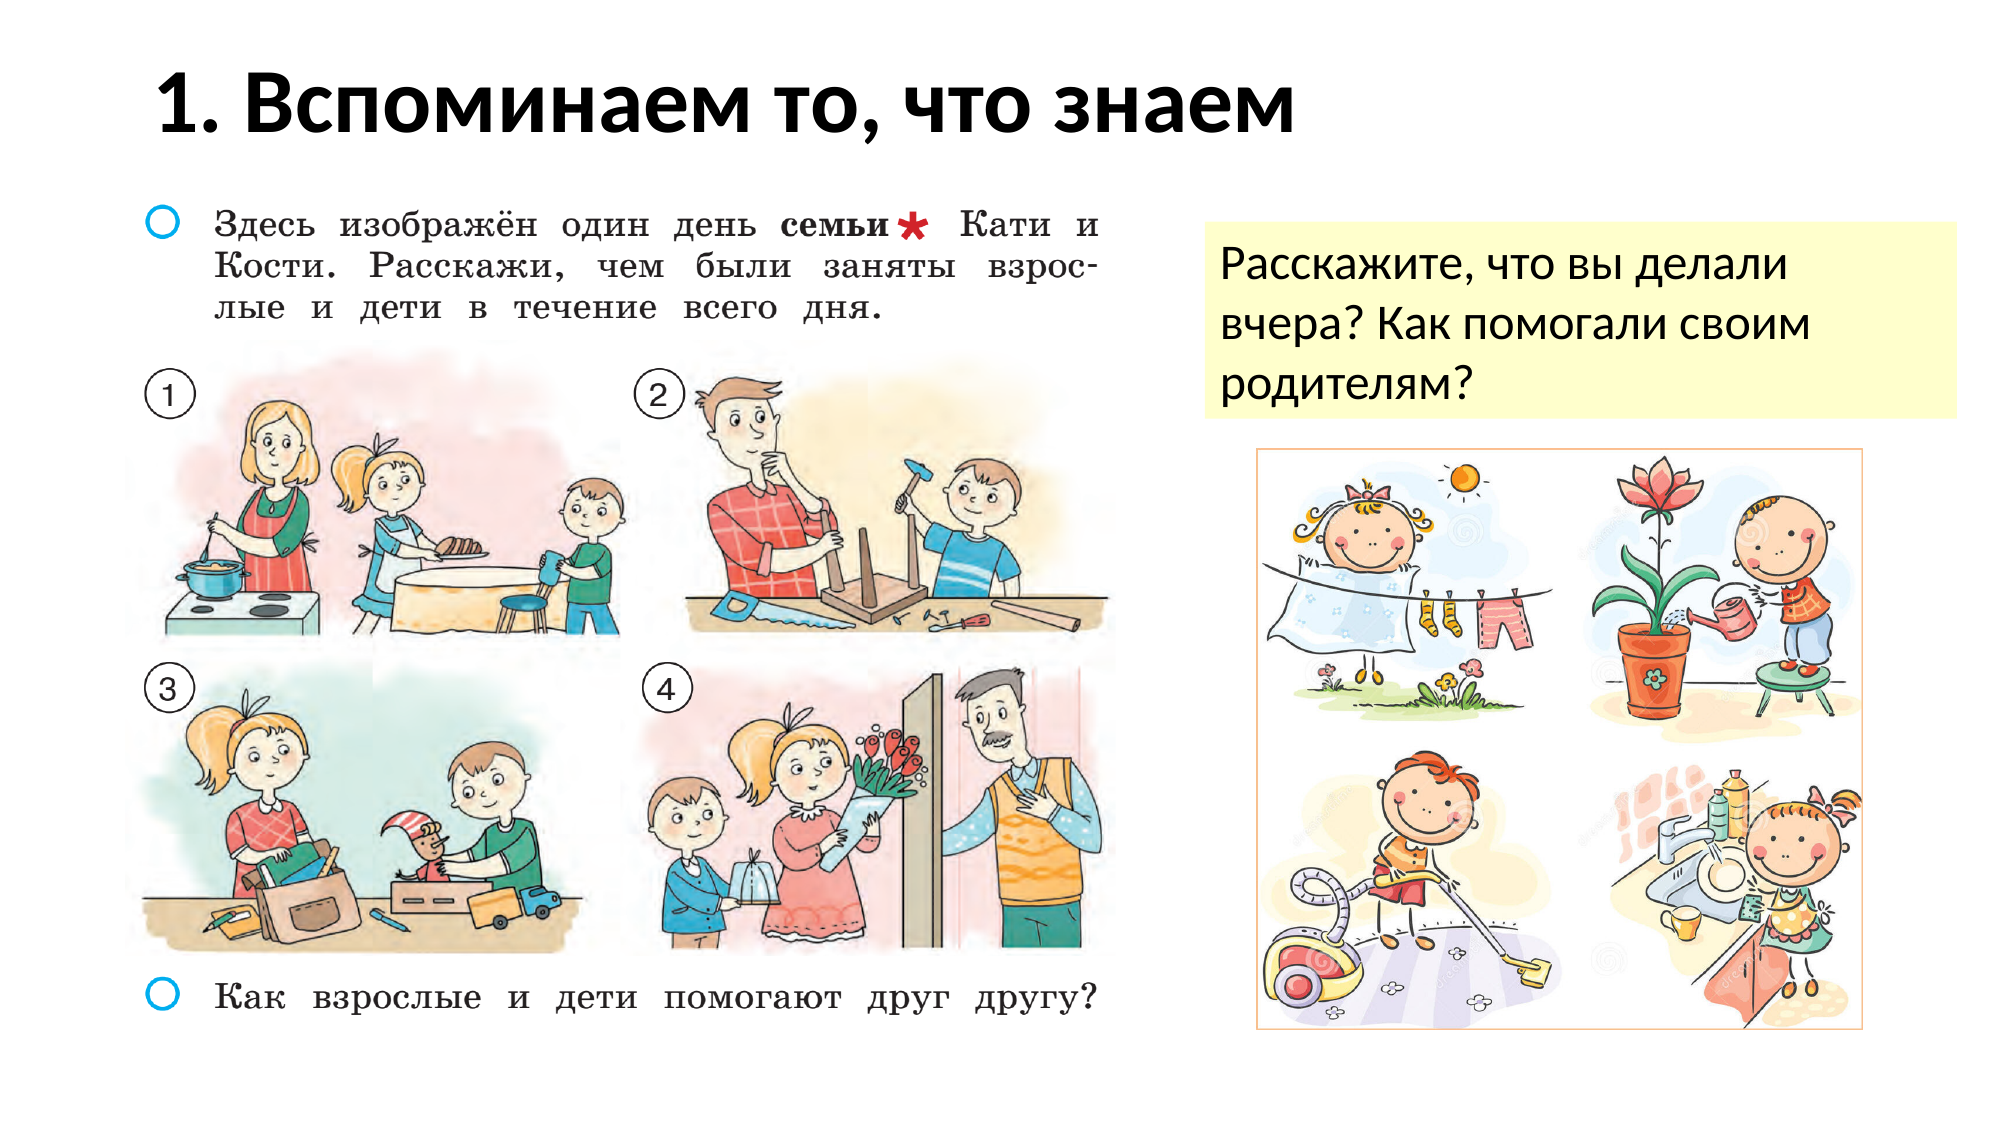

# 1. Вспоминаем то, что знаем
Расскажите, что вы делали вчера? Как помогали своим родителям?